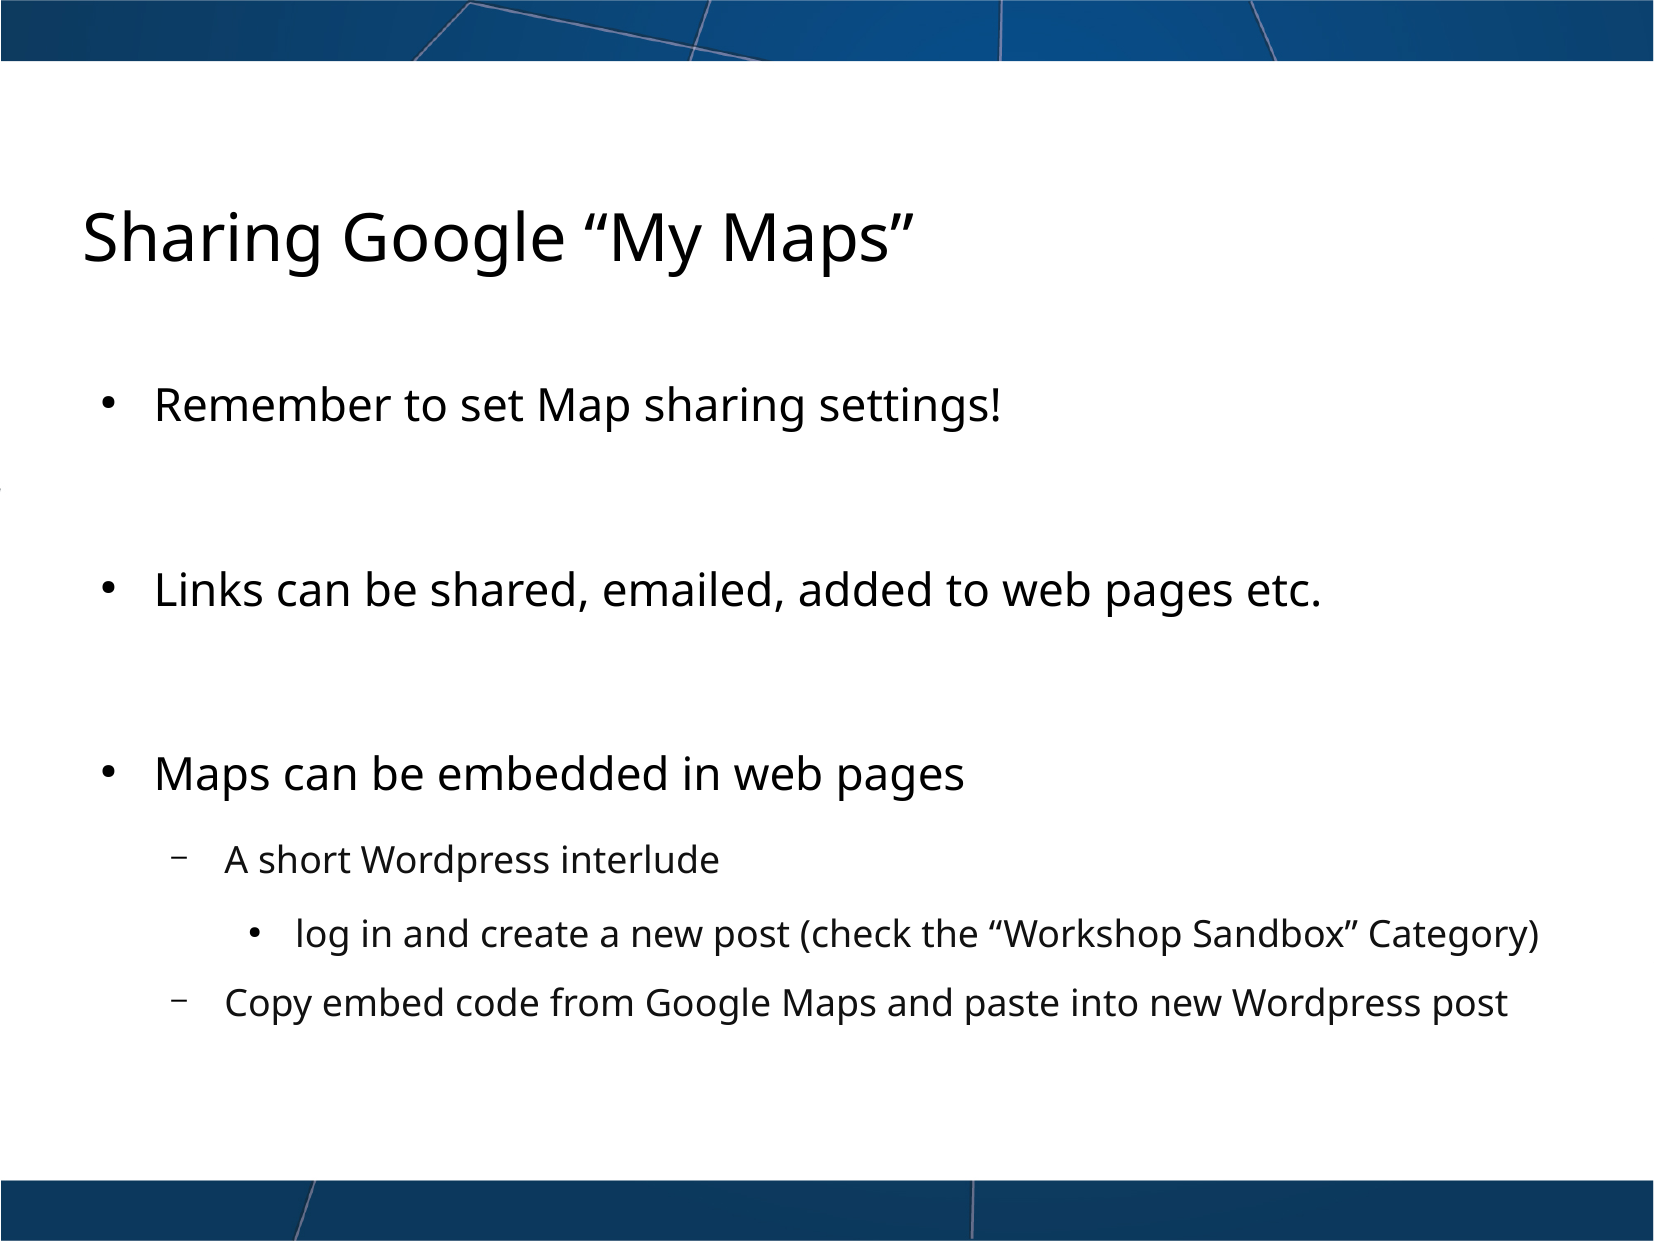

# Sharing Google “My Maps”
Remember to set Map sharing settings!
Links can be shared, emailed, added to web pages etc.
Maps can be embedded in web pages
A short Wordpress interlude
log in and create a new post (check the “Workshop Sandbox” Category)
Copy embed code from Google Maps and paste into new Wordpress post